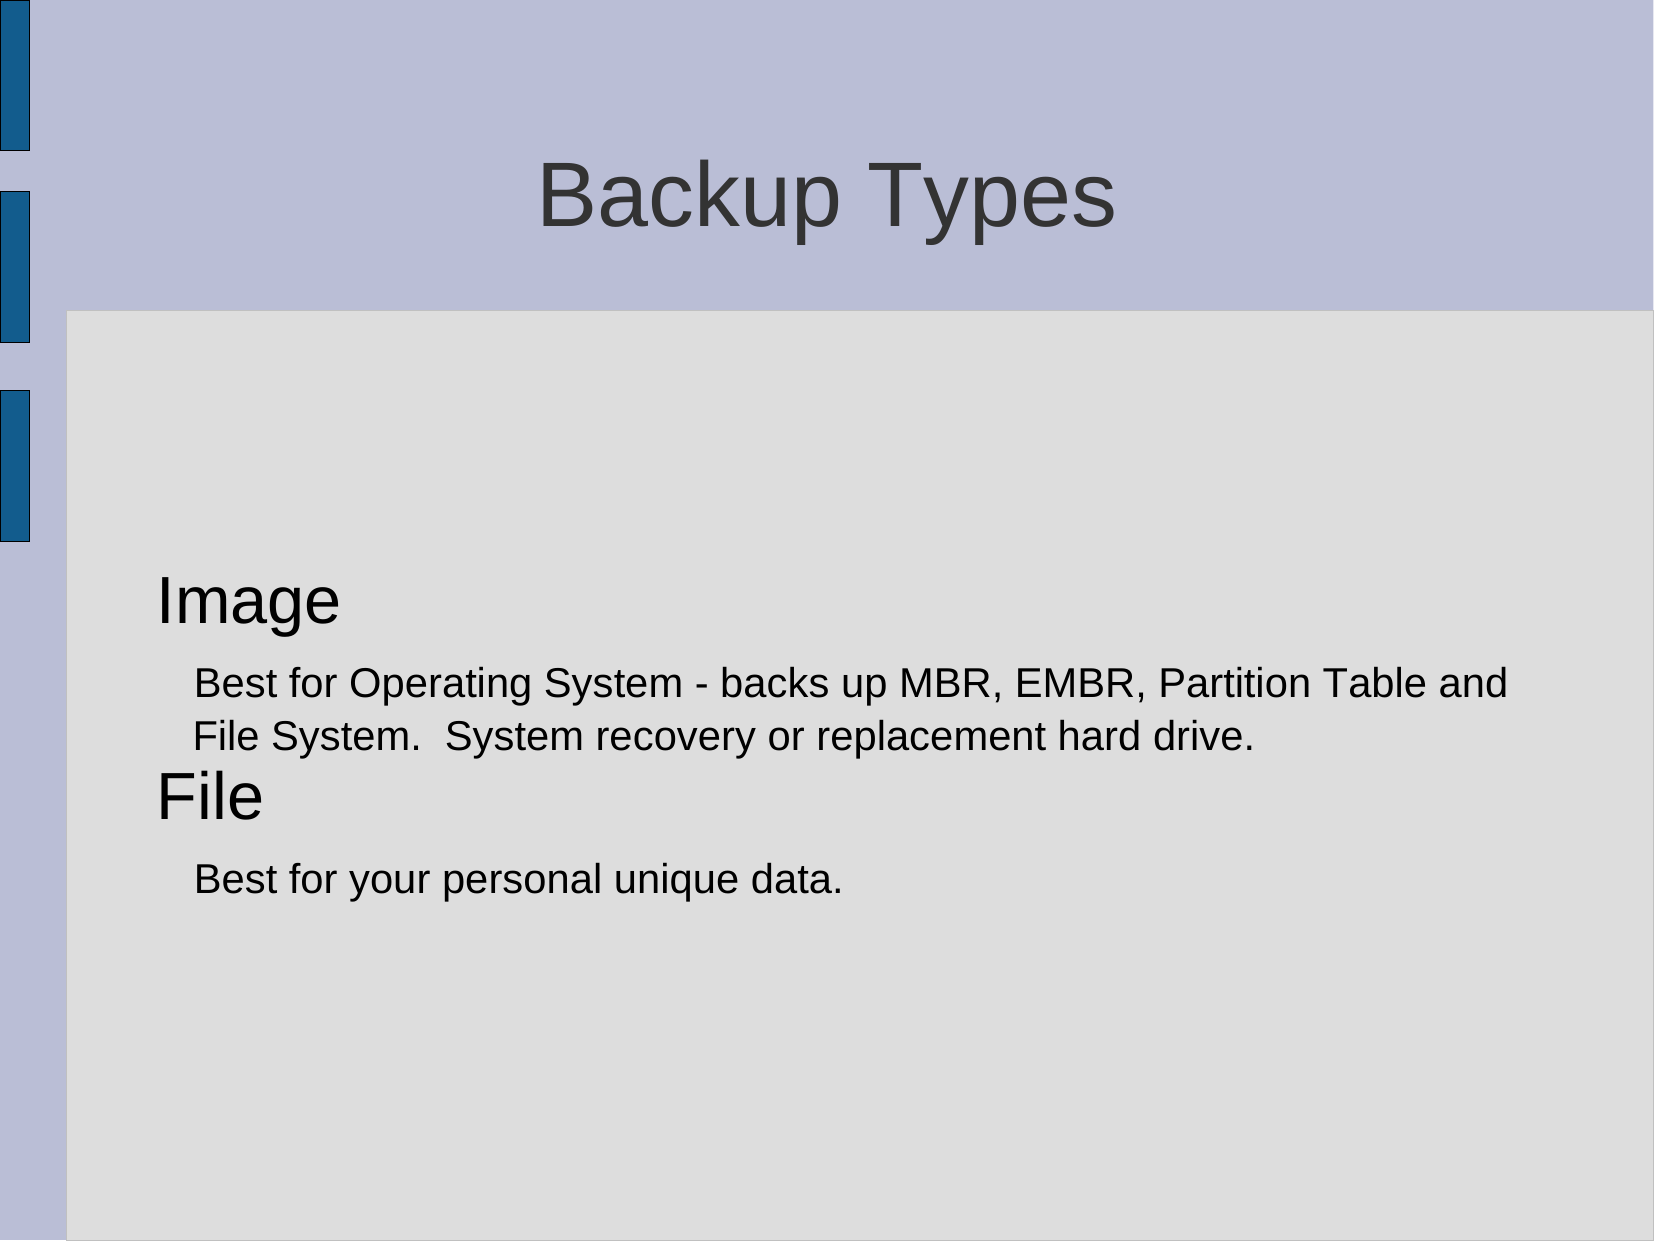

# Backup Types
Image
 Best for Operating System - backs up MBR, EMBR, Partition Table and File System. System recovery or replacement hard drive.
File
 Best for your personal unique data.